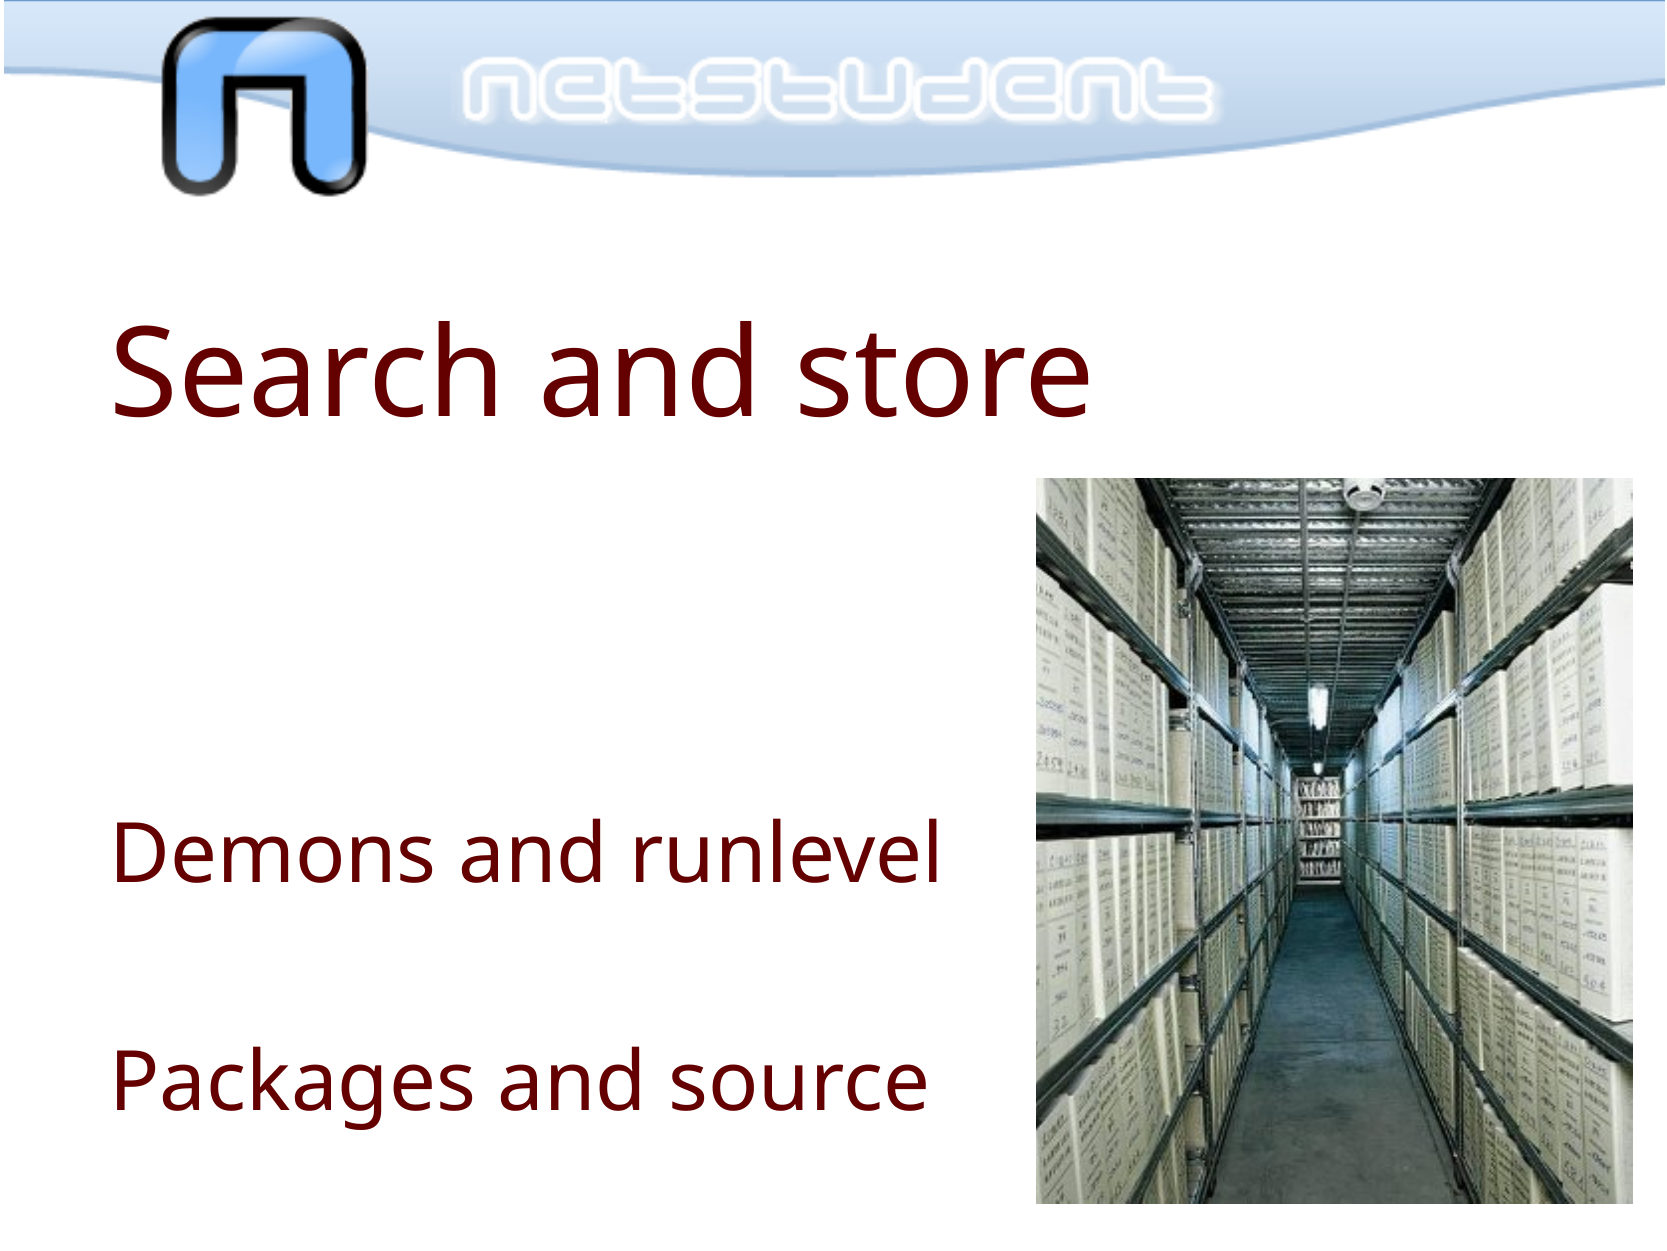

# Search and store Demons and runlevel Packages and source